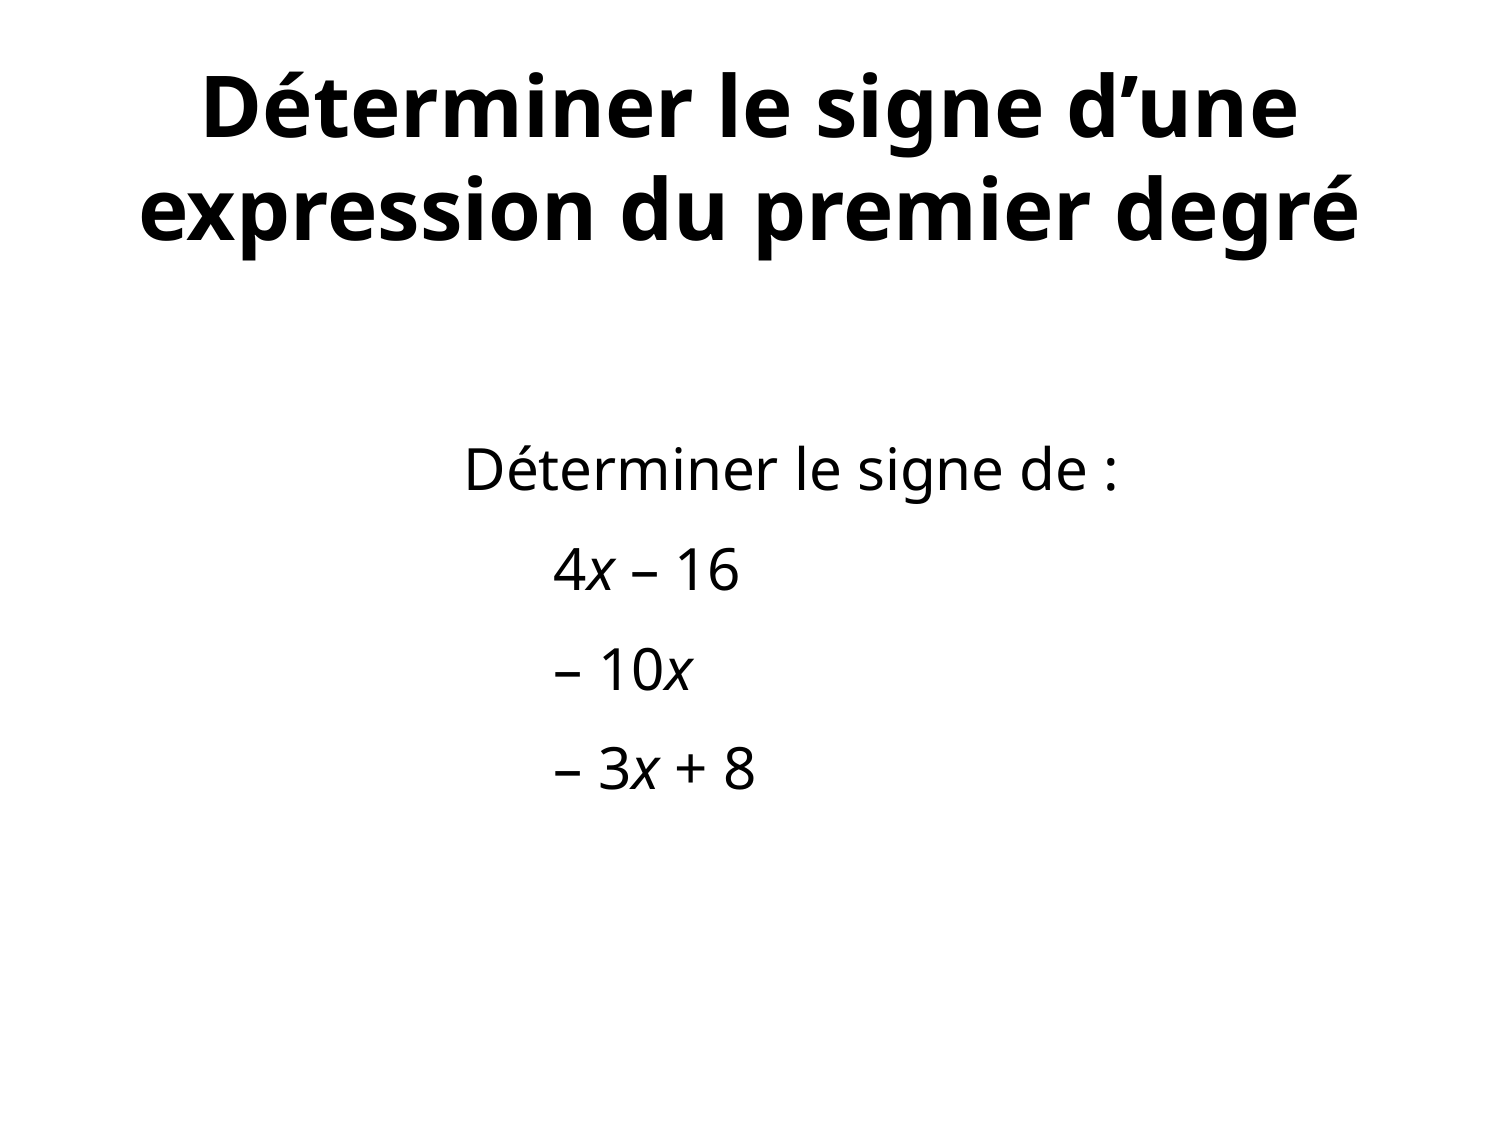

# Déterminer le signe d’une expression du premier degré
Déterminer le signe de :
4x – 16
– 10x
– 3x + 8